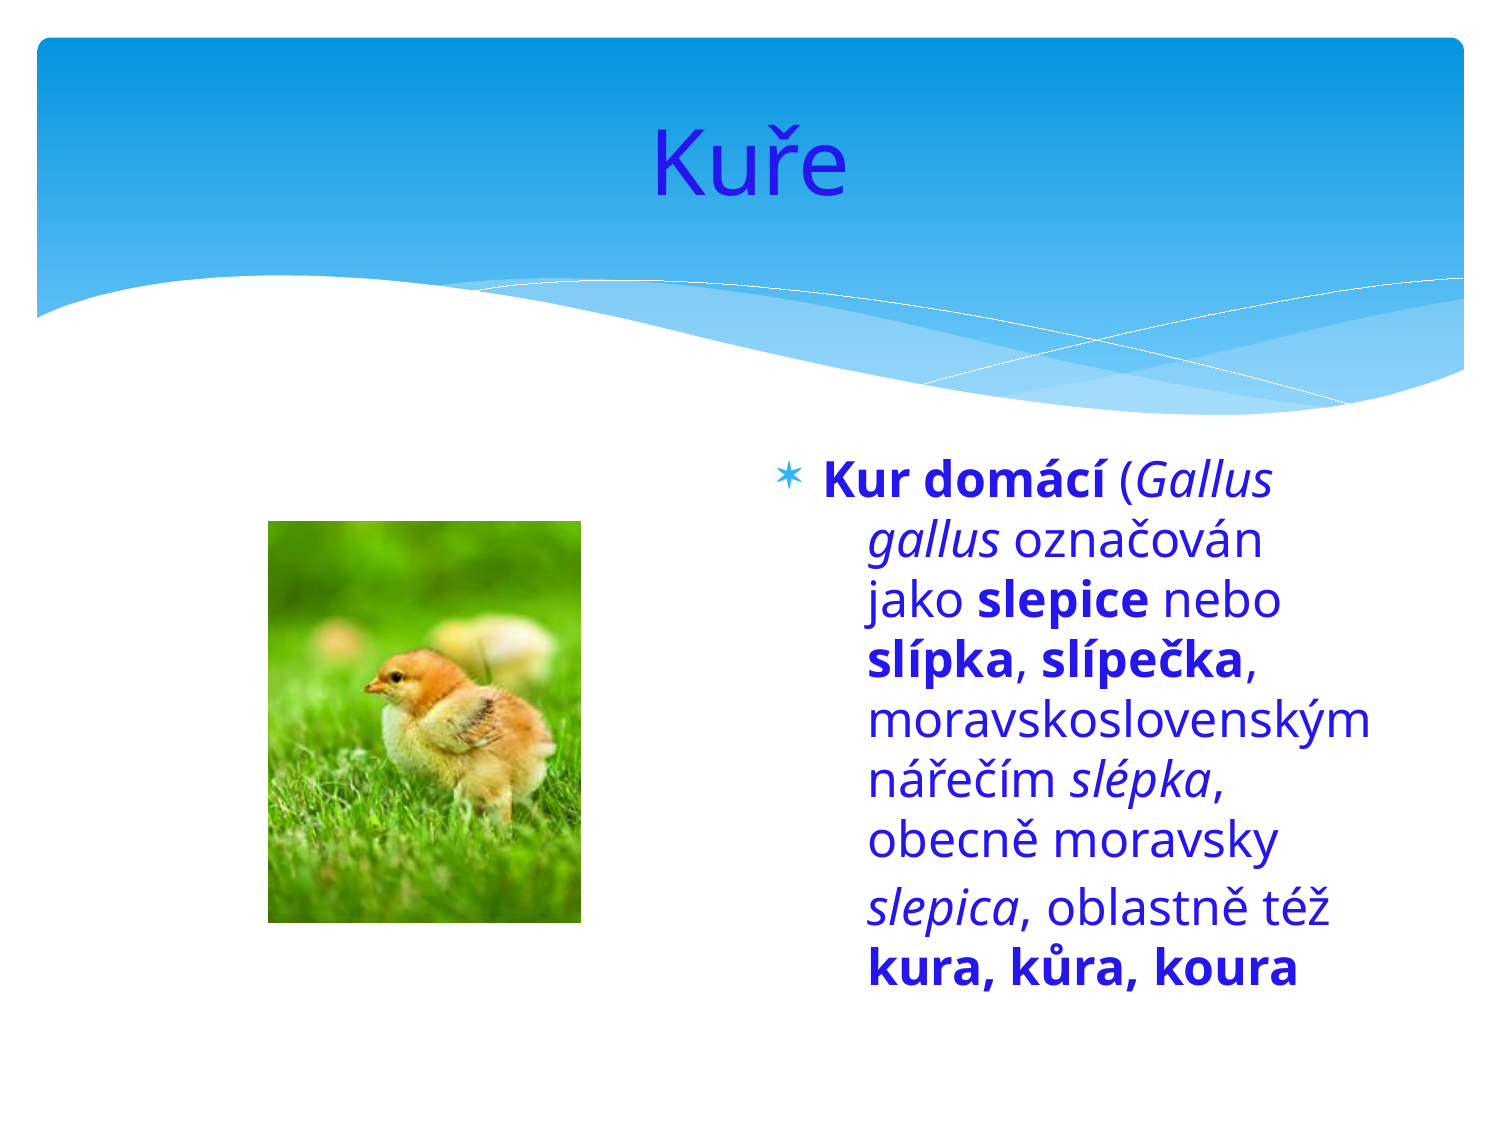

# Kuře
Kur domácí (Gallus gallus označován jako slepice nebo slípka, slípečka, moravskoslovenským nářečím slépka, obecně moravsky slepica, oblastně též kura, kůra, koura